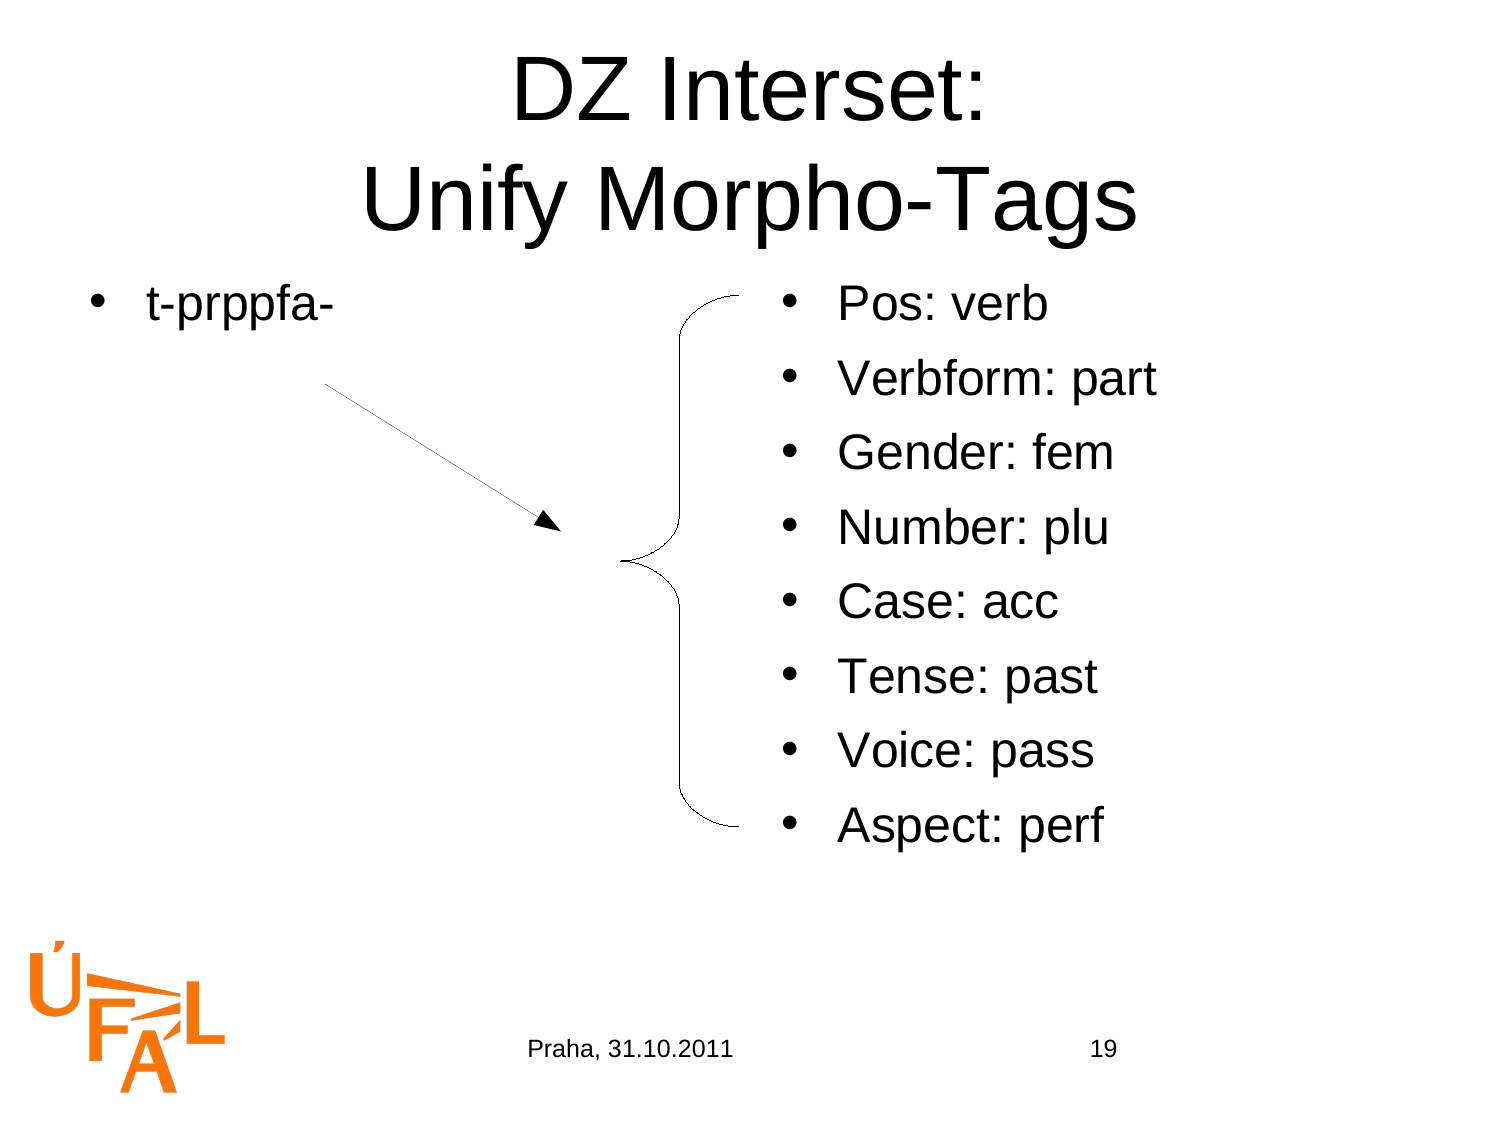

# DZ Interset: Unify Morpho-Tags
t-prppfa-
Pos: verb
Verbform: part
Gender: fem
Number: plu
Case: acc
Tense: past
Voice: pass
Aspect: perf
Praha, 31.10.2011
19